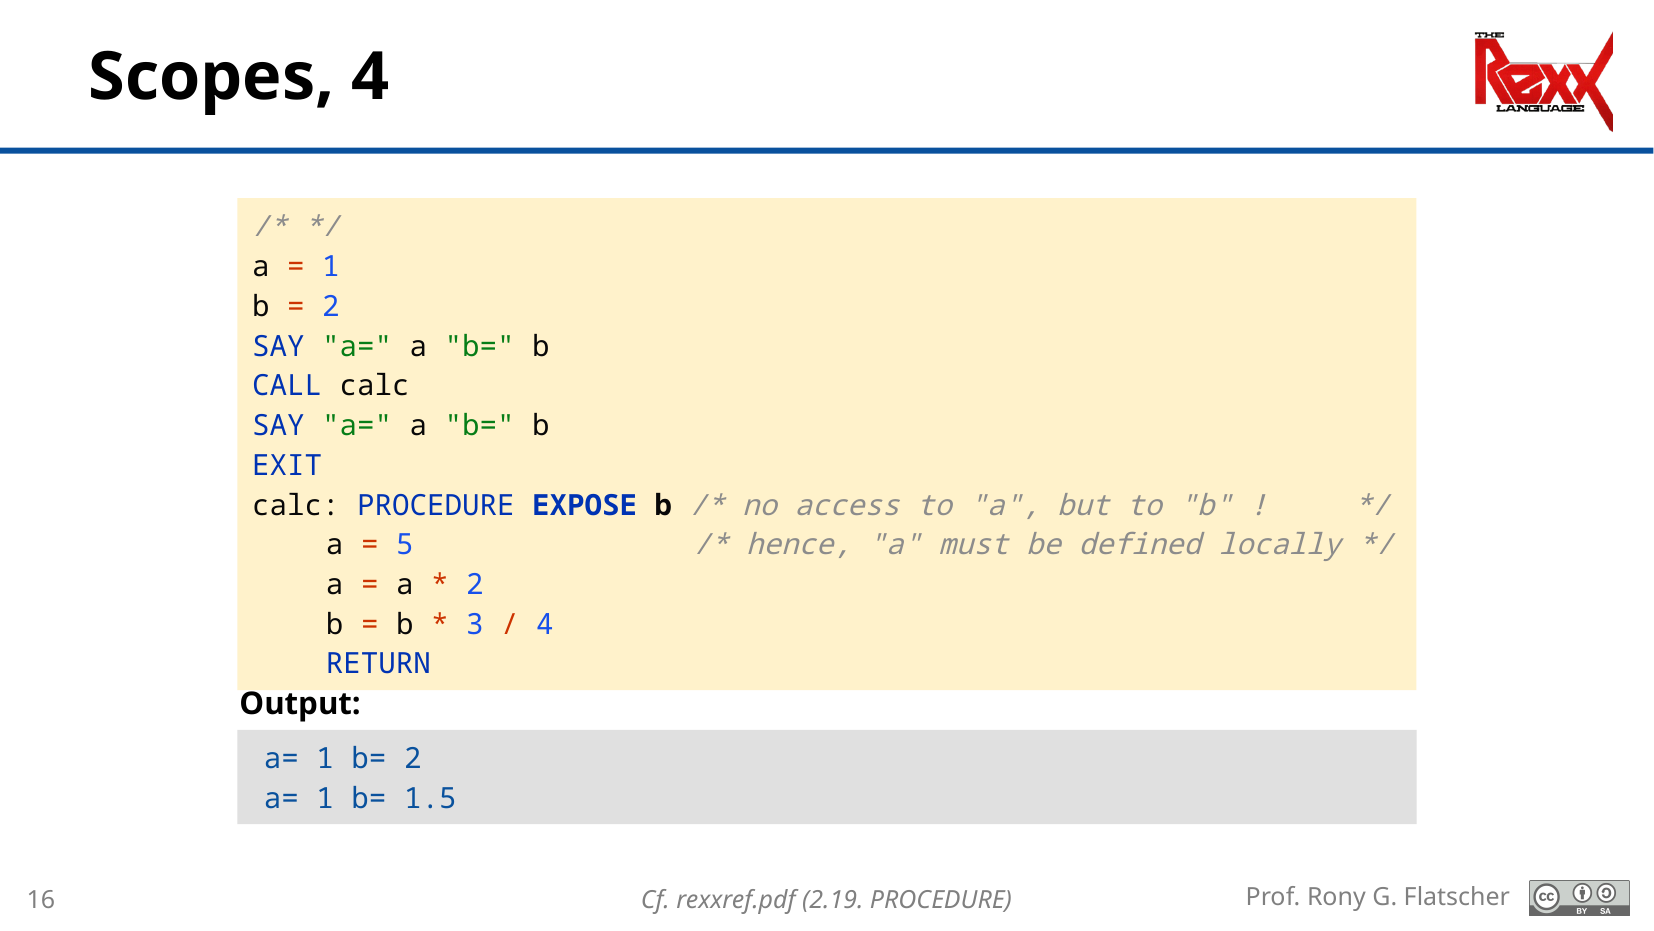

# Scopes, 4
/* */
a = 1
b = 2
SAY "a=" a "b=" b
CALL calc
SAY "a=" a "b=" b
EXIT
calc: PROCEDURE EXPOSE b /* no access to "a", but to "b" ! */
	a = 5 /* hence, "a" must be defined locally */
	a = a * 2
	b = b * 3 / 4
	RETURN
Output:
a= 1 b= 2
a= 1 b= 1.5
Cf. rexxref.pdf (2.19. PROCEDURE)